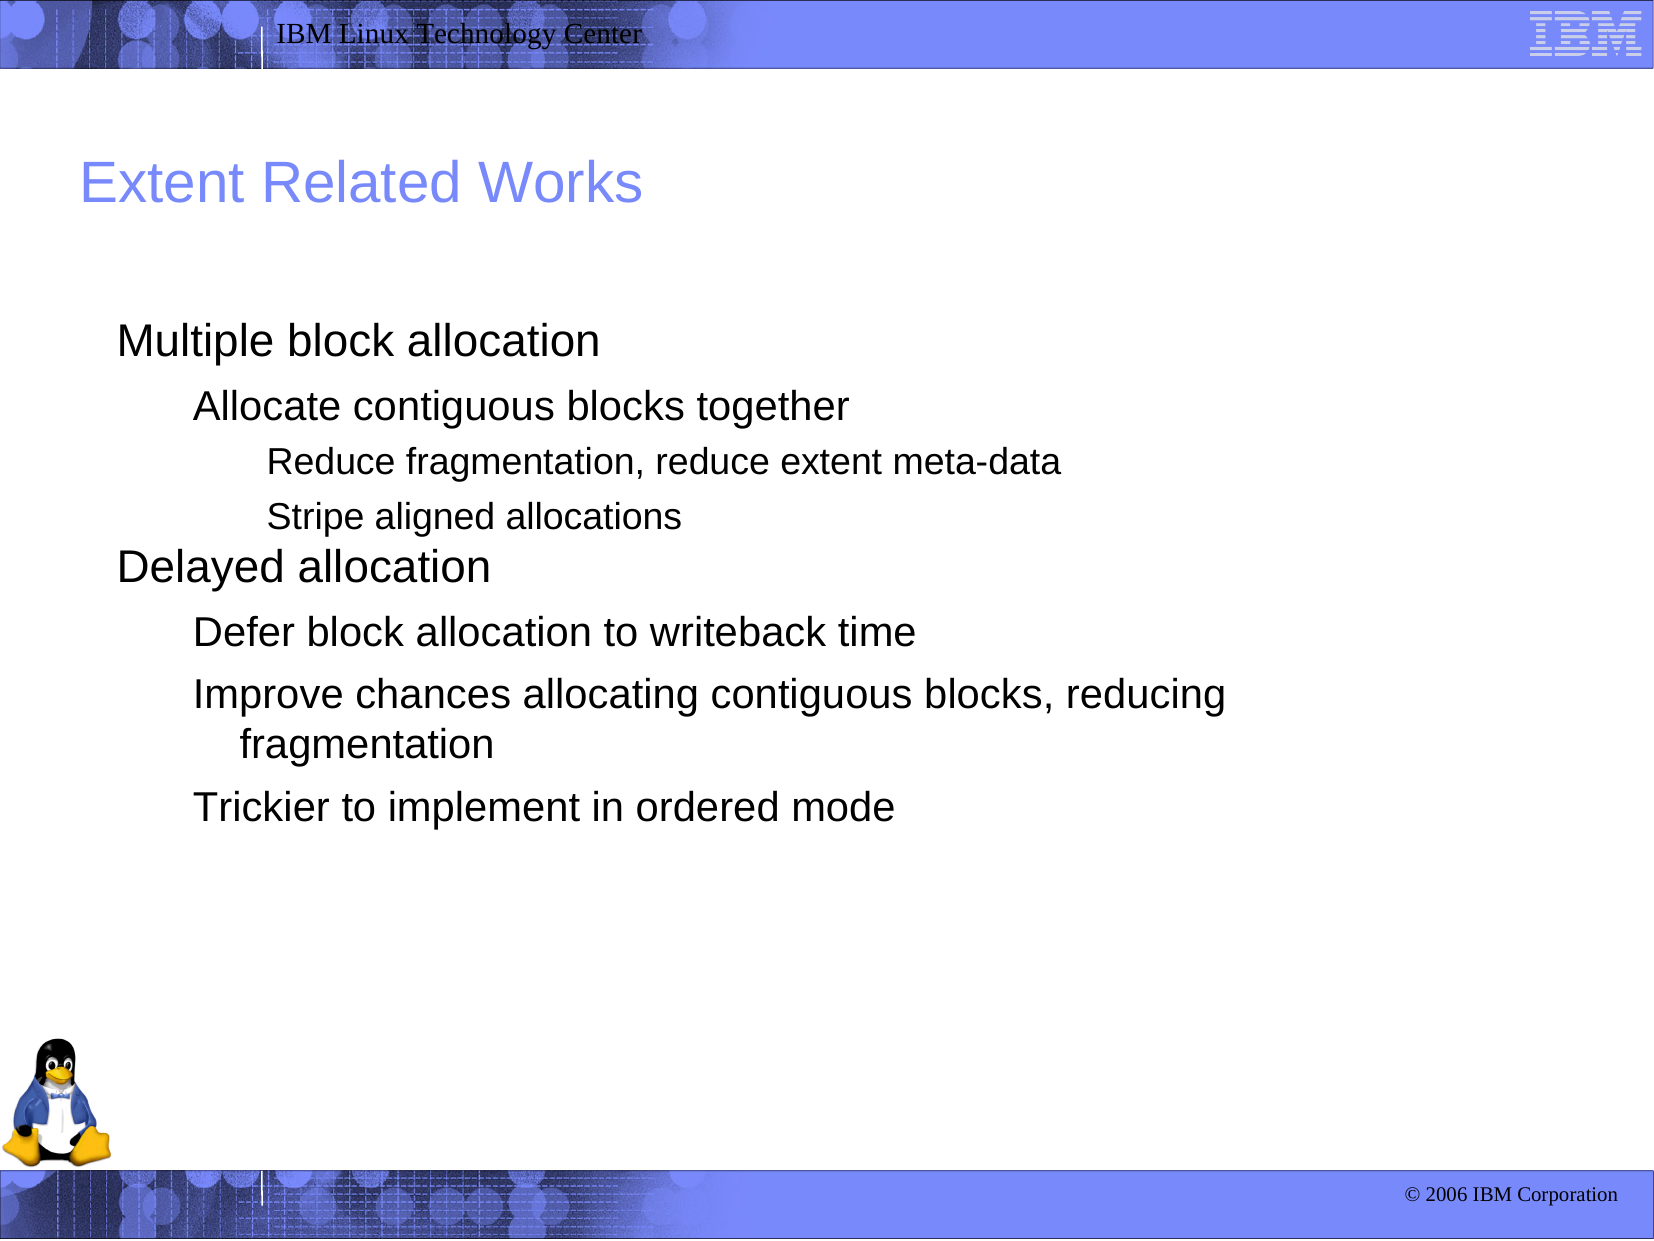

# Extent Related Works
Multiple block allocation
Allocate contiguous blocks together
Reduce fragmentation, reduce extent meta-data
Stripe aligned allocations
Delayed allocation
Defer block allocation to writeback time
Improve chances allocating contiguous blocks, reducing fragmentation
Trickier to implement in ordered mode